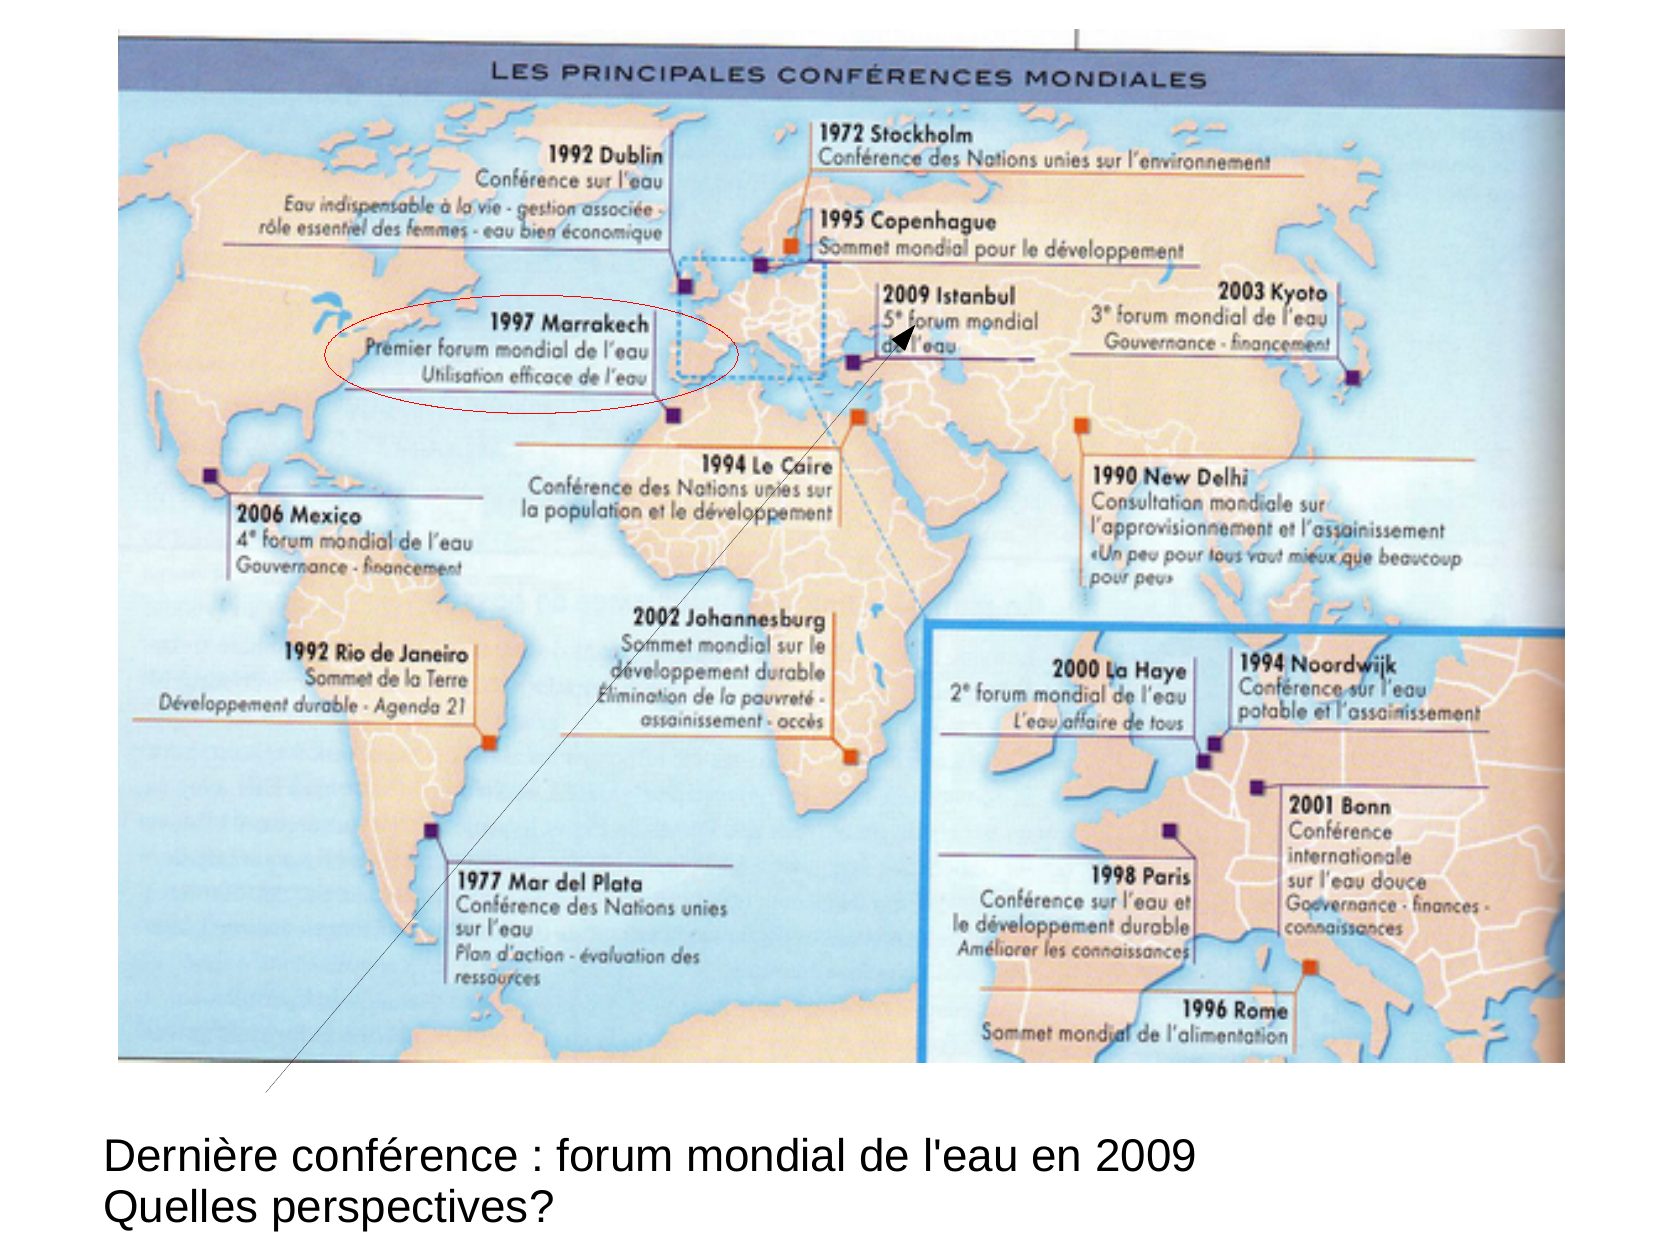

Dernière conférence : forum mondial de l'eau en 2009
Quelles perspectives?